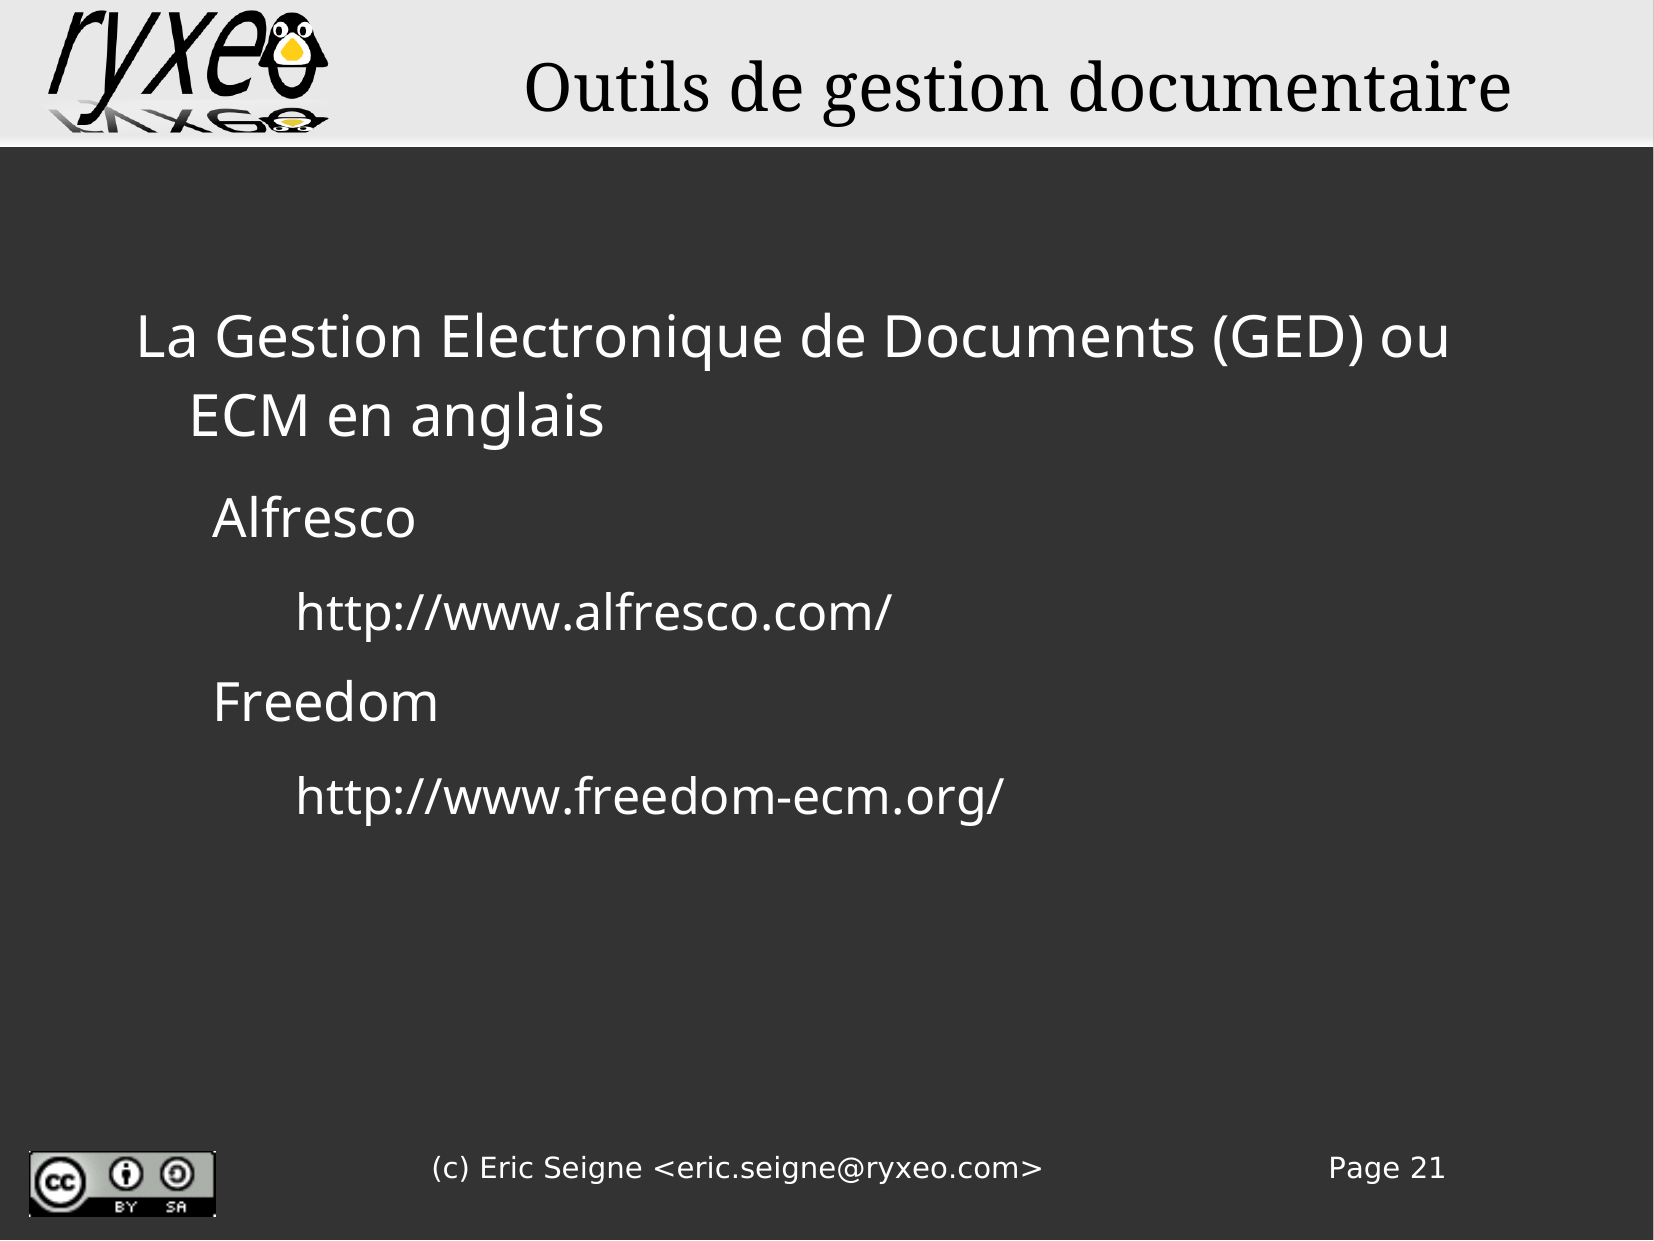

# Outils de gestion documentaire
La Gestion Electronique de Documents (GED) ou ECM en anglais
Alfresco
http://www.alfresco.com/
Freedom
http://www.freedom-ecm.org/
Toto le héro
21